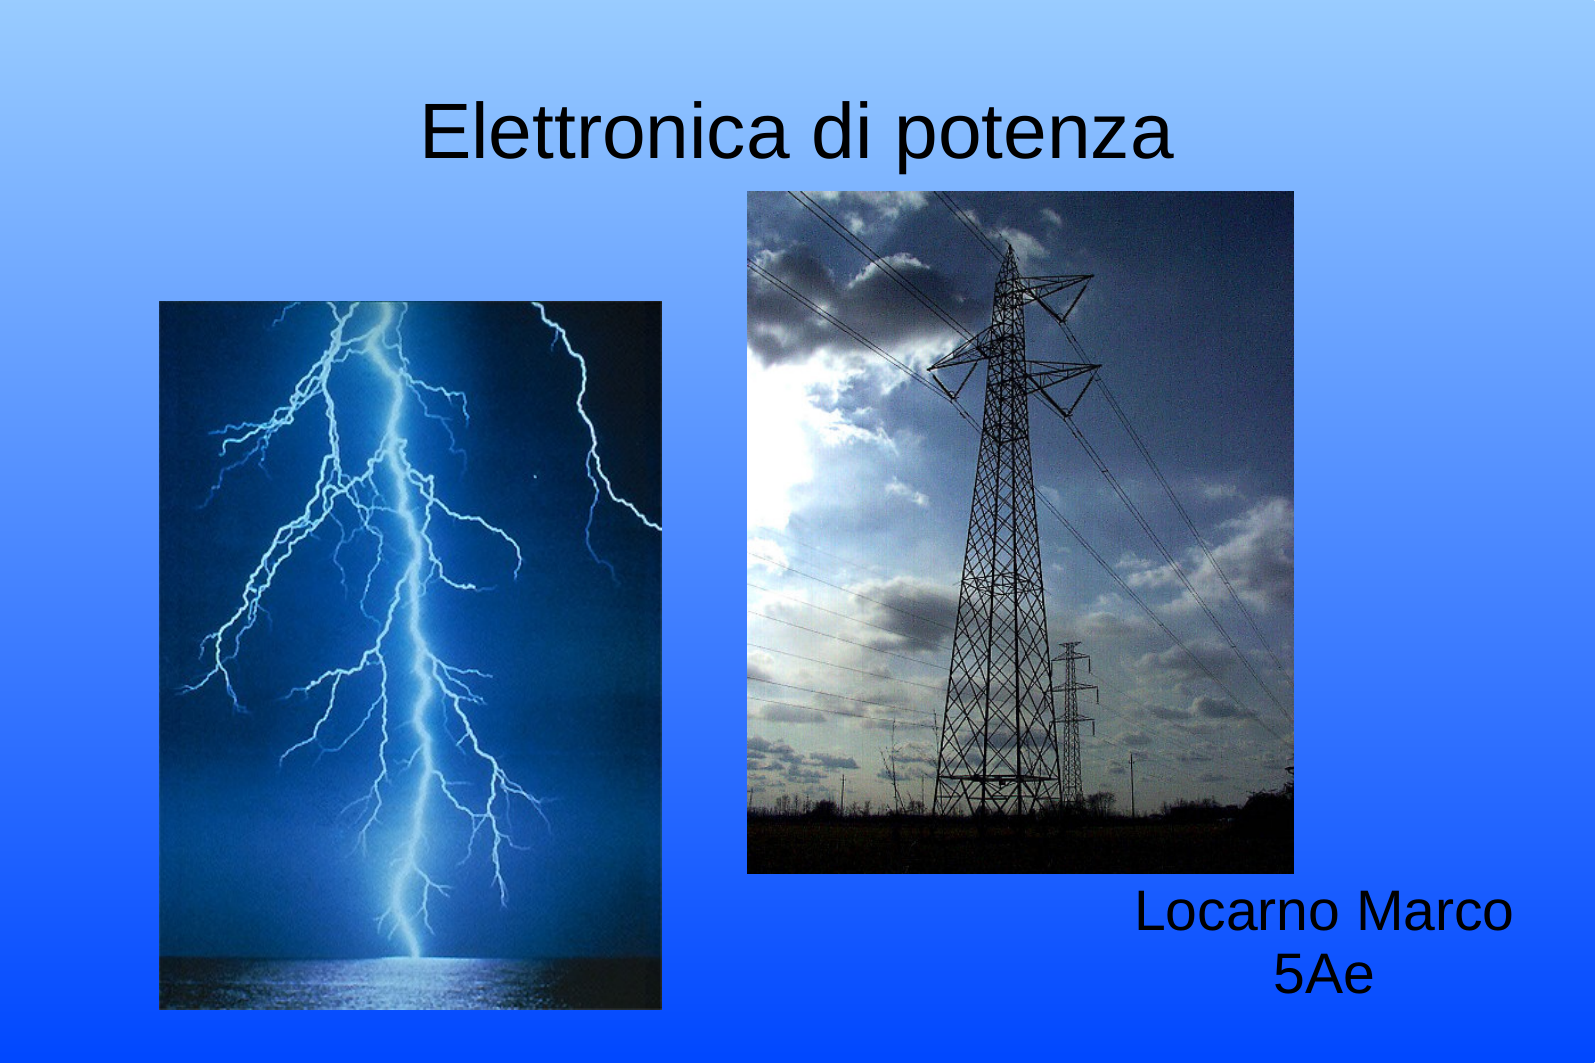

# Elettronica di potenza
Locarno Marco
5Ae